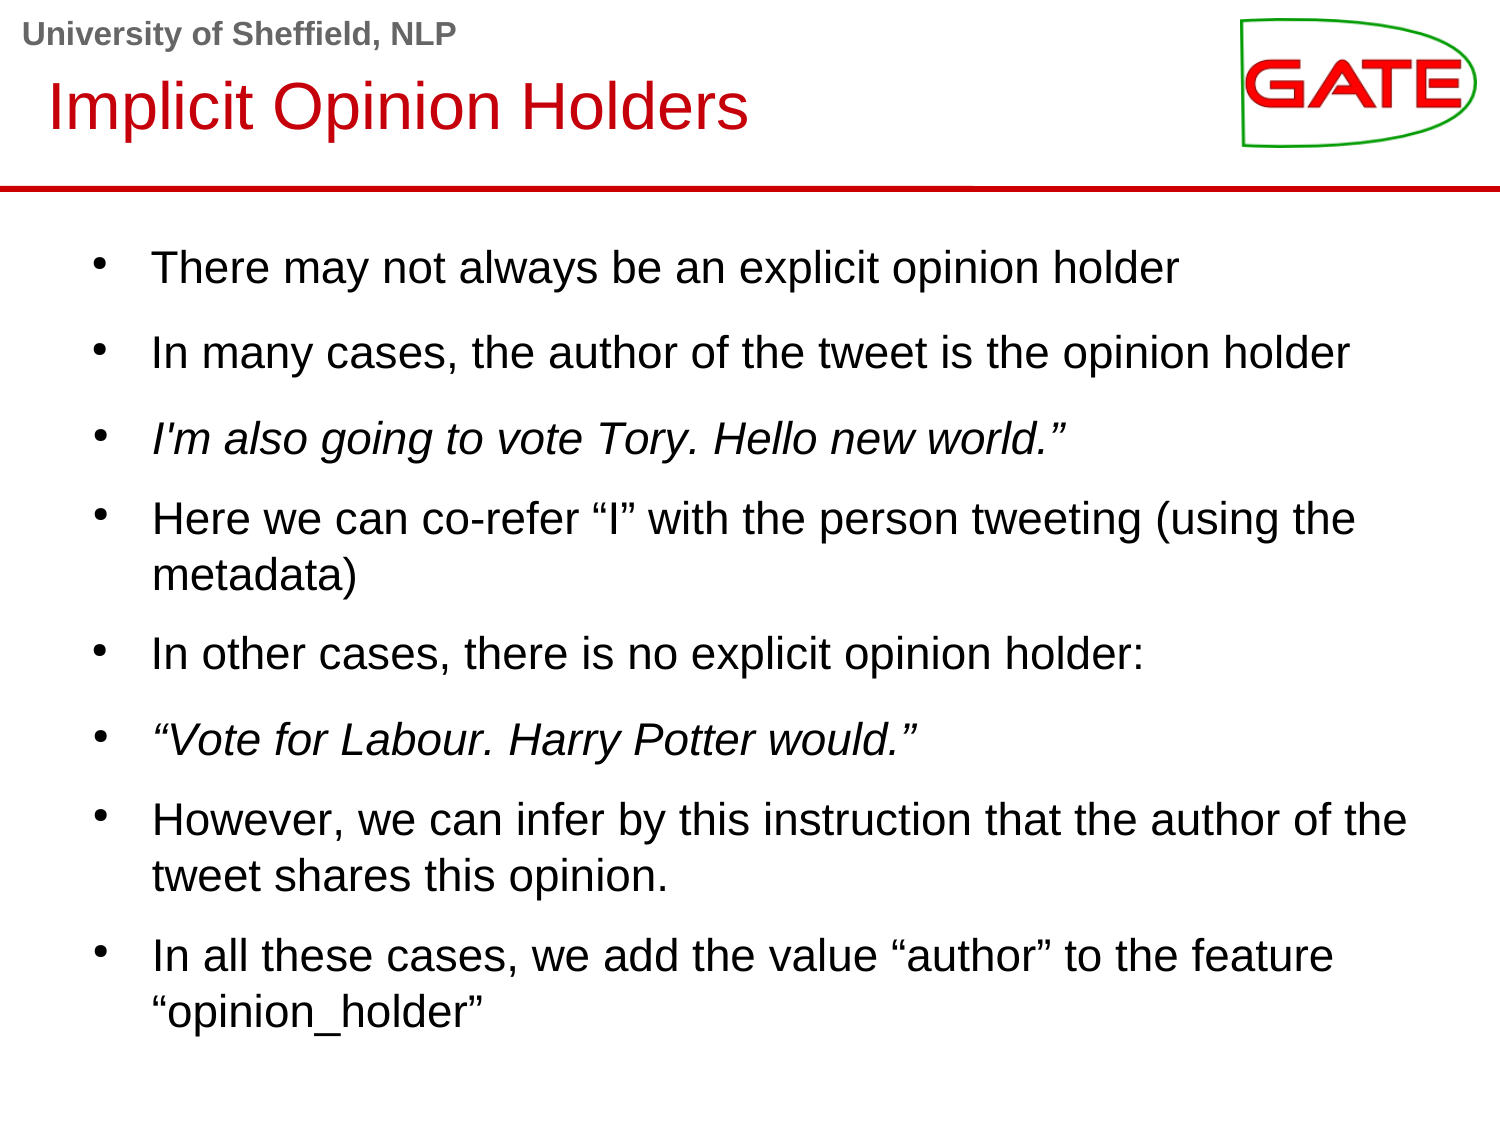

# Implicit Opinion Holders
There may not always be an explicit opinion holder
In many cases, the author of the tweet is the opinion holder
I'm also going to vote Tory. Hello new world.”
Here we can co-refer “I” with the person tweeting (using the metadata)
In other cases, there is no explicit opinion holder:
“Vote for Labour. Harry Potter would.”
However, we can infer by this instruction that the author of the tweet shares this opinion.
In all these cases, we add the value “author” to the feature “opinion_holder”